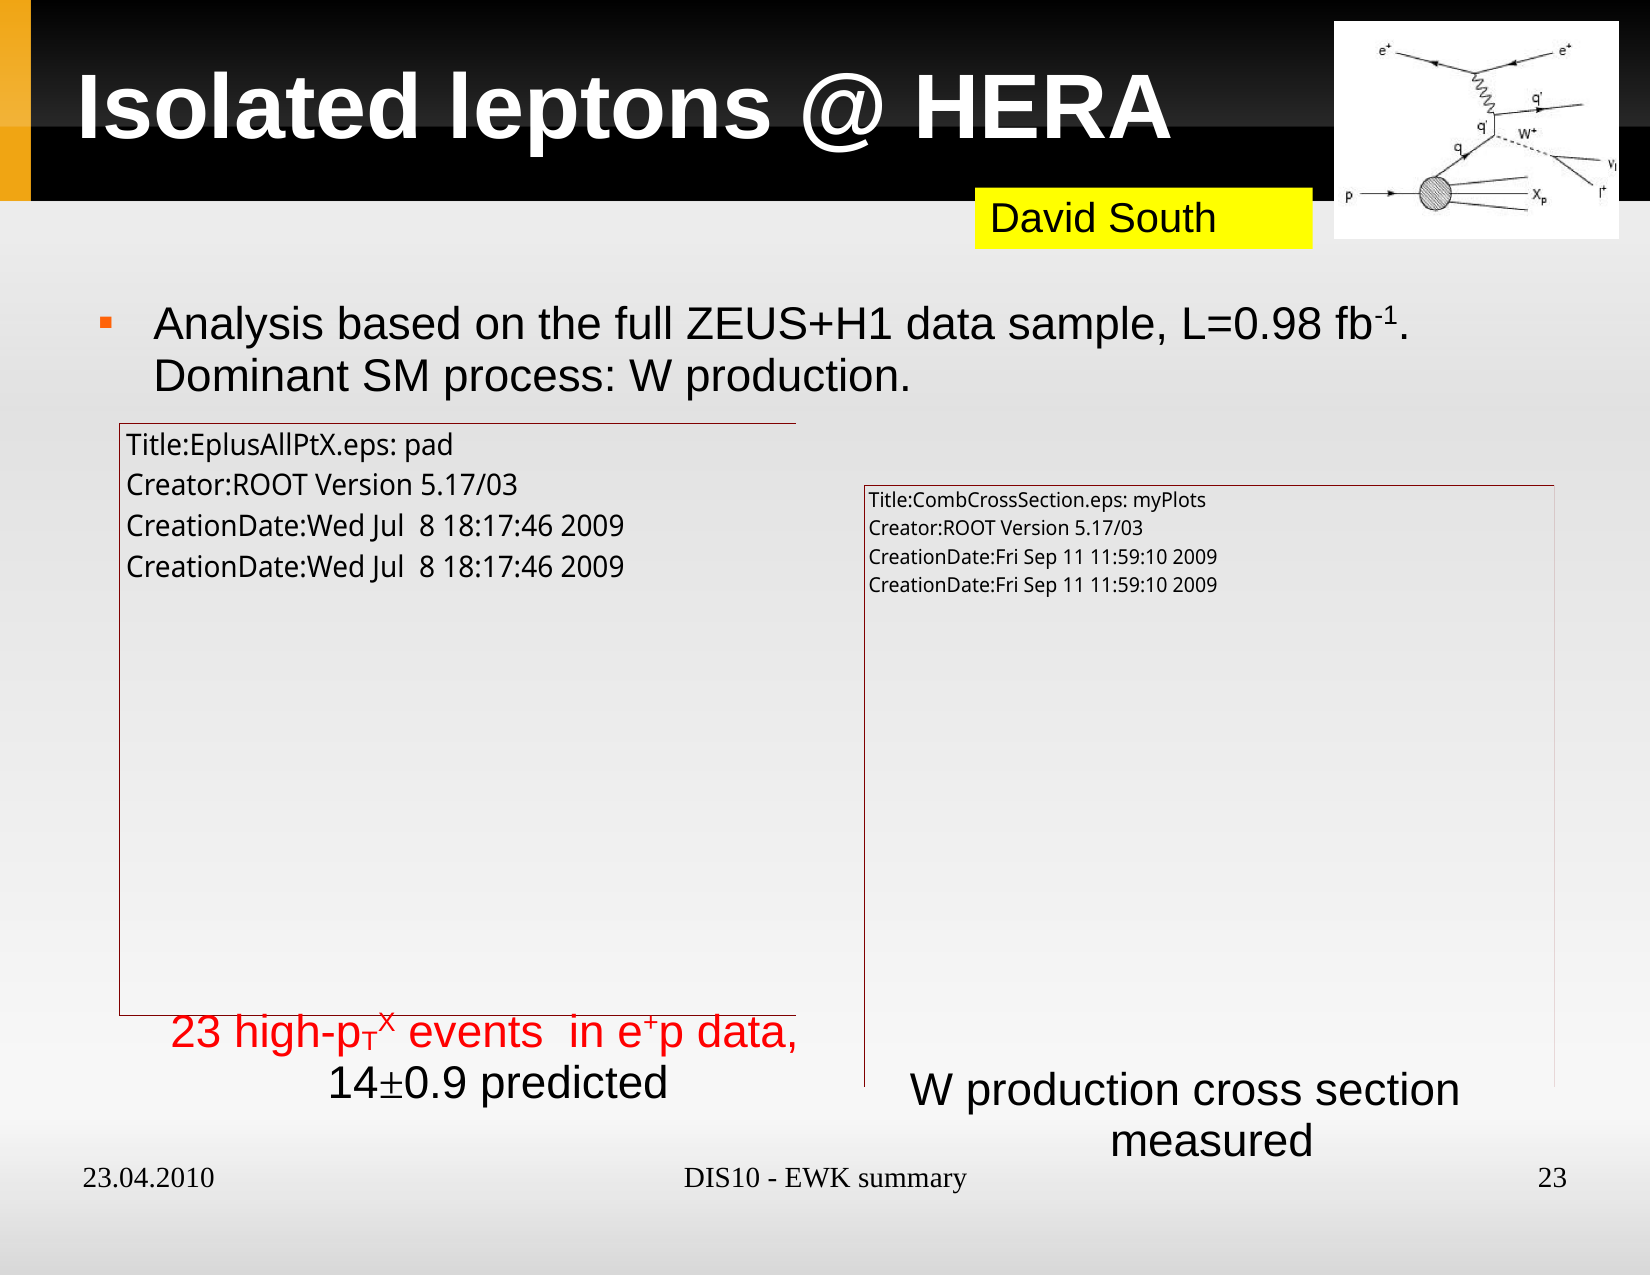

# Isolated leptons @ HERA
David South
Analysis based on the full ZEUS+H1 data sample, L=0.98 fb-1. Dominant SM process: W production.
 23 high-pTX events in e+p data, 14±0.9 predicted
W production cross section measured
23.04.2010
23